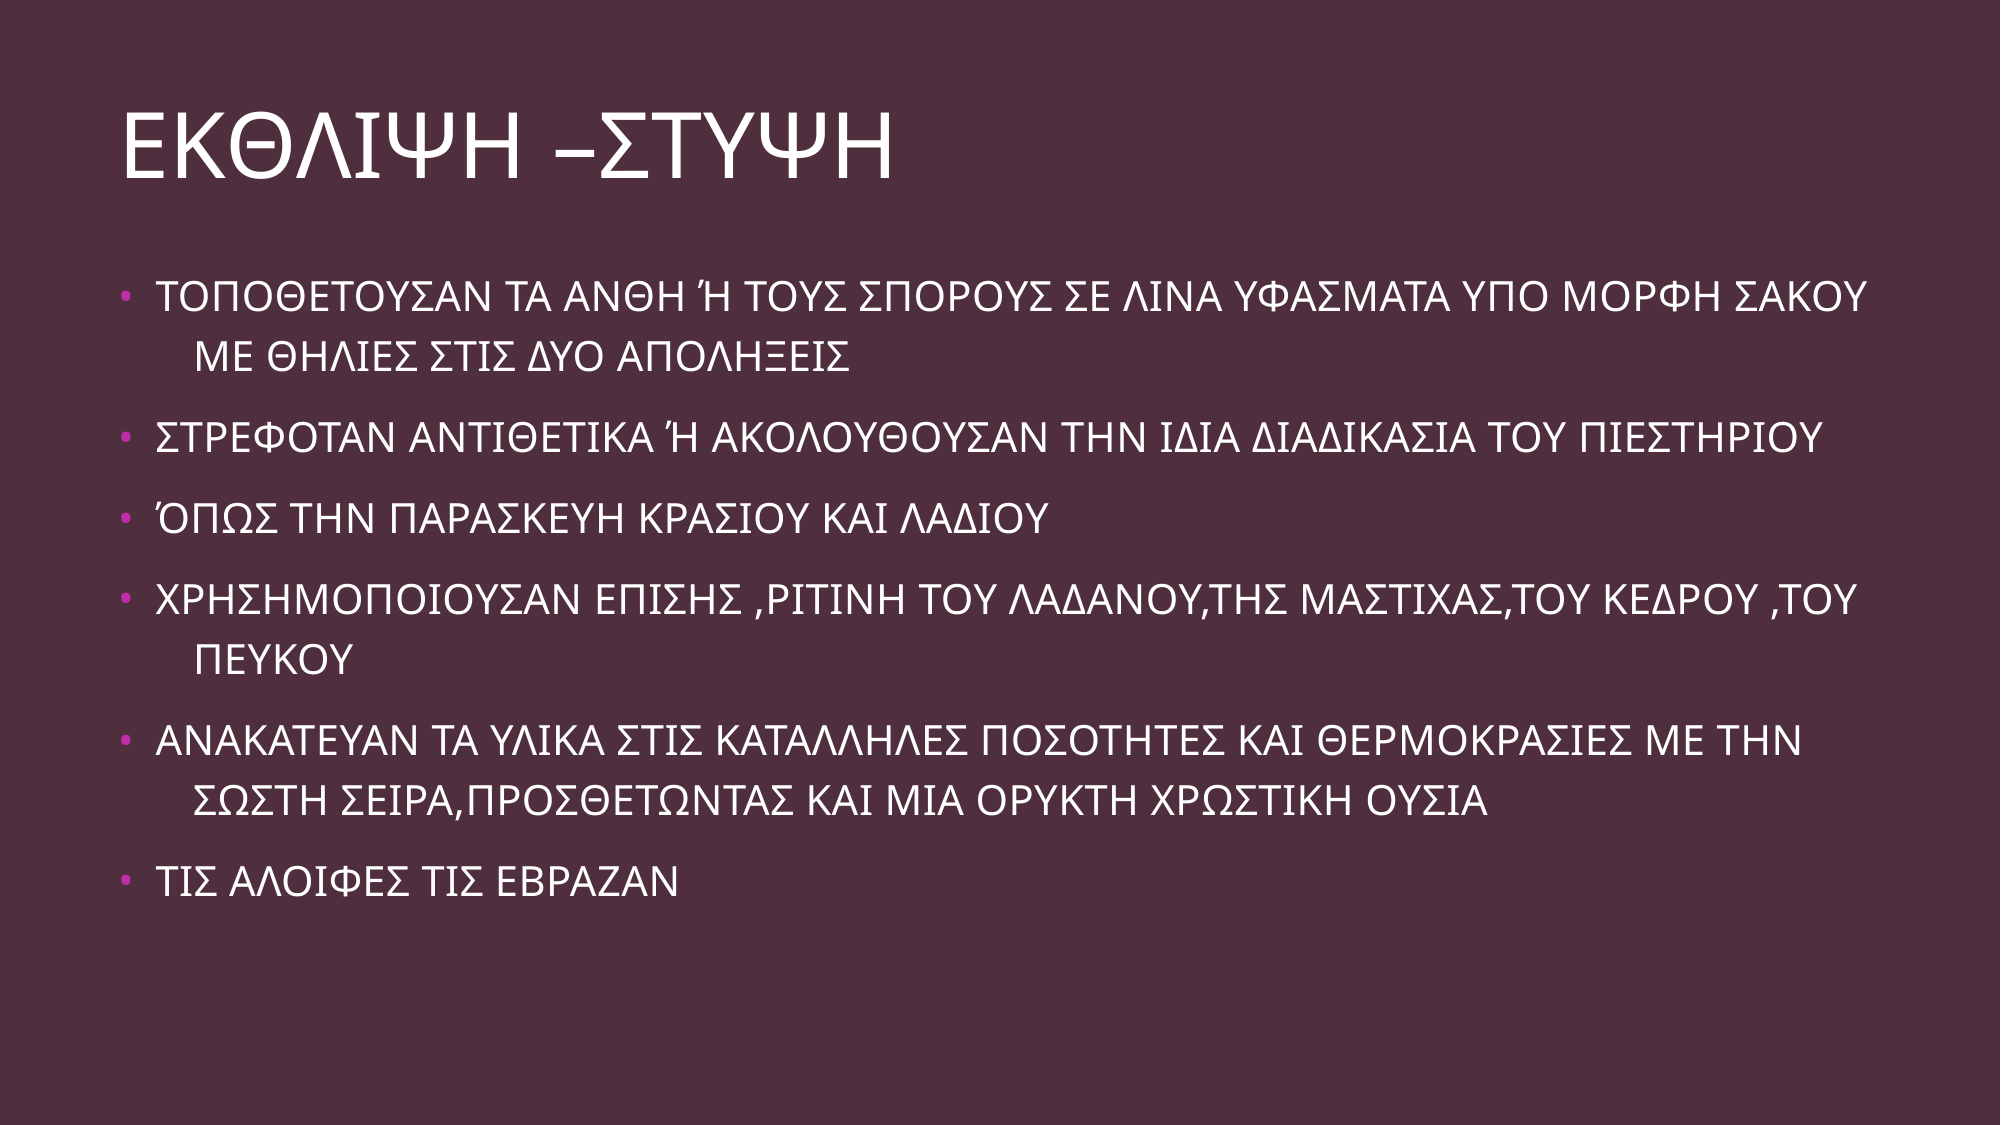

# ΕΚΘΛΙΨΗ –ΣΤΥΨΗ
ΤΟΠΟΘΕΤΟΥΣΑΝ ΤΑ ΑΝΘΗ Ή ΤΟΥΣ ΣΠΟΡΟΥΣ ΣΕ ΛΙΝΑ ΥΦΑΣΜΑΤΑ ΥΠΟ ΜΟΡΦΗ ΣΑΚΟΥ ΜΕ ΘΗΛΙΕΣ ΣΤΙΣ ΔΥΟ ΑΠΟΛΗΞΕΙΣ
ΣΤΡΕΦΟΤΑΝ ΑΝΤΙΘΕΤΙΚΑ Ή ΑΚΟΛΟΥΘΟΥΣΑΝ ΤΗΝ ΙΔΙΑ ΔΙΑΔΙΚΑΣΙΑ ΤΟΥ ΠΙΕΣΤΗΡΙΟΥ
ΌΠΩΣ ΤΗΝ ΠΑΡΑΣΚΕΥΗ ΚΡΑΣΙΟΥ ΚΑΙ ΛΑΔΙΟΥ
ΧΡΗΣΗΜΟΠΟΙΟΥΣΑΝ ΕΠΙΣΗΣ ,ΡΙΤΙΝΗ ΤΟΥ ΛΑΔΑΝΟΥ,ΤΗΣ ΜΑΣΤΙΧΑΣ,ΤΟΥ ΚΕΔΡΟΥ ,ΤΟΥ ΠΕΥΚΟΥ
ΑΝΑΚΑΤΕΥΑΝ ΤΑ ΥΛΙΚΑ ΣΤΙΣ ΚΑΤΑΛΛΗΛΕΣ ΠΟΣΟΤΗΤΕΣ ΚΑΙ ΘΕΡΜΟΚΡΑΣΙΕΣ ΜΕ ΤΗΝ ΣΩΣΤΗ ΣΕΙΡΑ,ΠΡΟΣΘΕΤΩΝΤΑΣ ΚΑΙ ΜΙΑ ΟΡΥΚΤΗ ΧΡΩΣΤΙΚΗ ΟΥΣΙΑ
ΤΙΣ ΑΛΟΙΦΕΣ ΤΙΣ ΕΒΡΑΖΑΝ